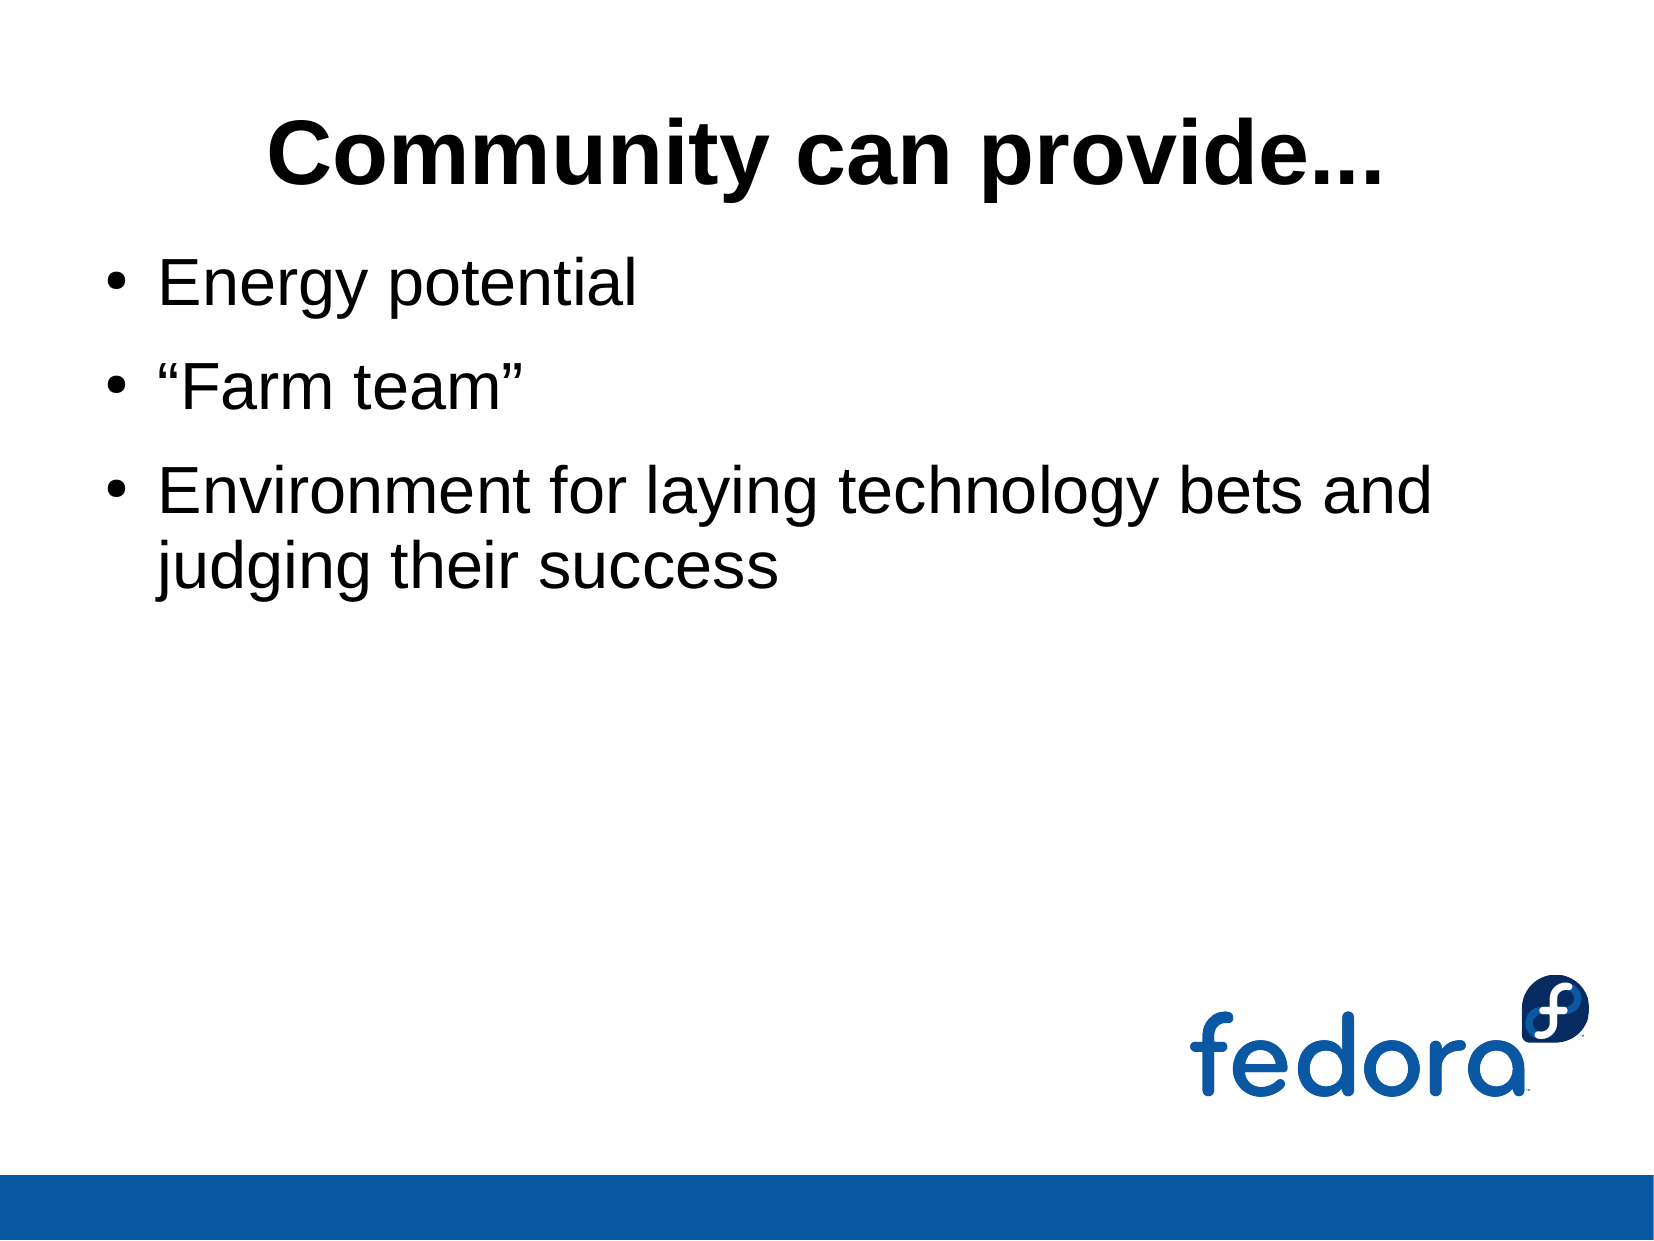

# Community can provide...
Energy potential
“Farm team”
Environment for laying technology bets and judging their success